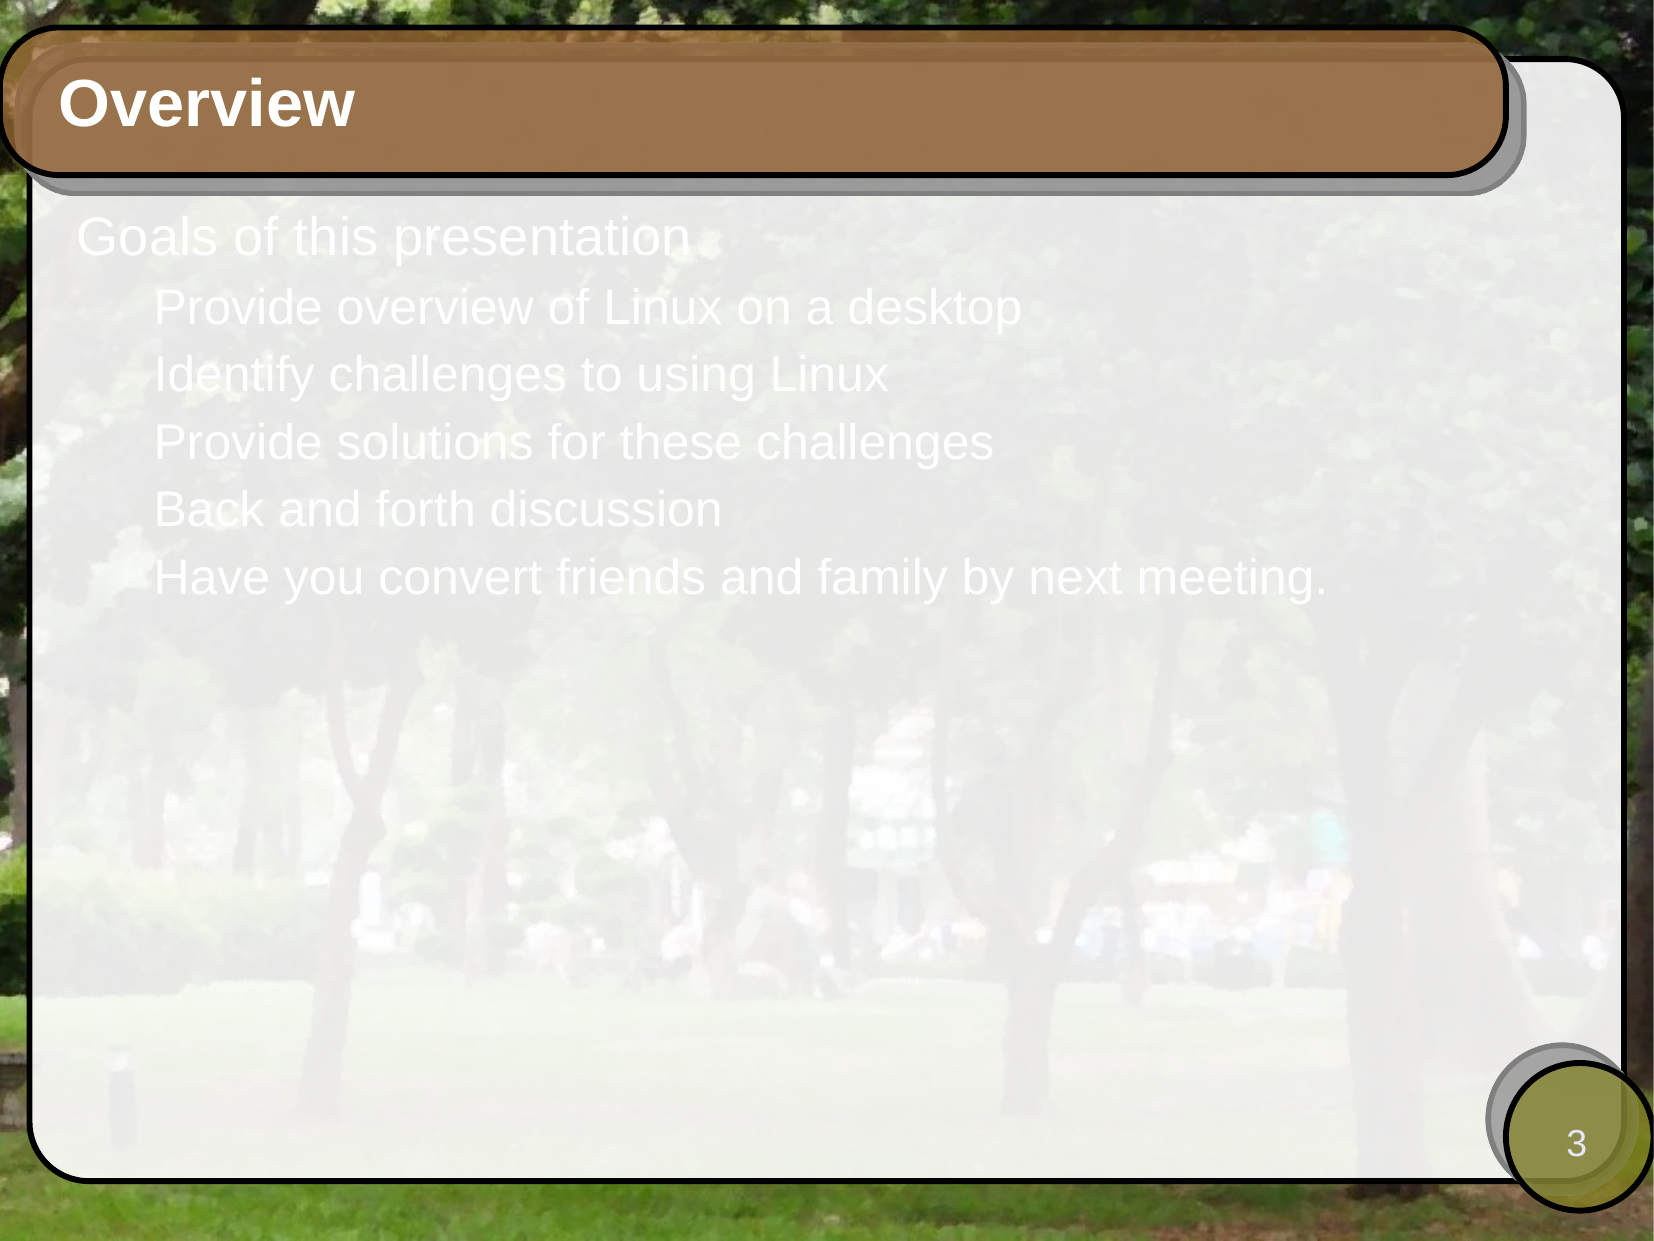

# Overview
Goals of this presentation
Provide overview of Linux on a desktop
Identify challenges to using Linux
Provide solutions for these challenges
Back and forth discussion
Have you convert friends and family by next meeting.
3